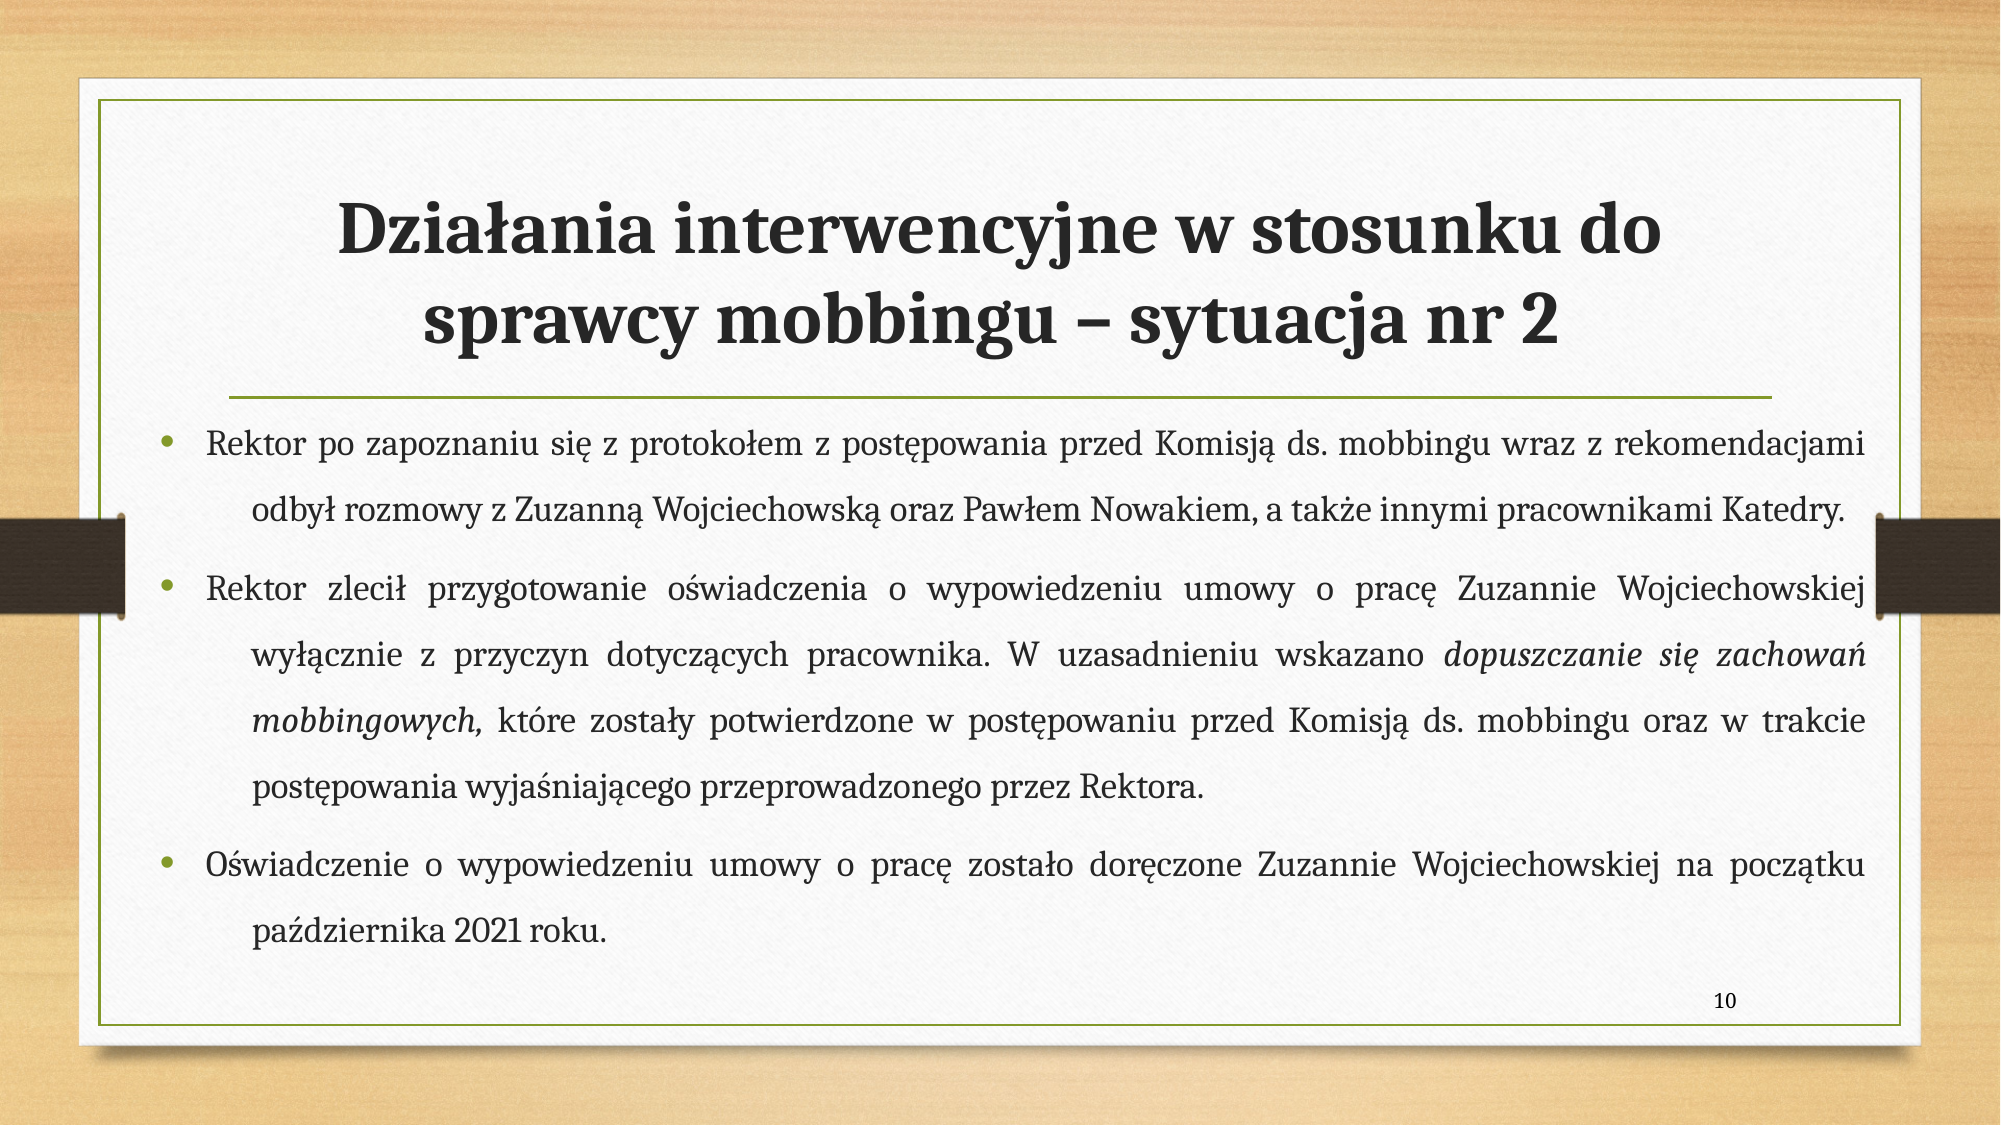

# Działania interwencyjne w stosunku do sprawcy mobbingu – sytuacja nr 2
Rektor po zapoznaniu się z protokołem z postępowania przed Komisją ds. mobbingu wraz z rekomendacjami odbył rozmowy z Zuzanną Wojciechowską oraz Pawłem Nowakiem, a także innymi pracownikami Katedry.
Rektor zlecił przygotowanie oświadczenia o wypowiedzeniu umowy o pracę Zuzannie Wojciechowskiej wyłącznie z przyczyn dotyczących pracownika. W uzasadnieniu wskazano dopuszczanie się zachowań mobbingowych, które zostały potwierdzone w postępowaniu przed Komisją ds. mobbingu oraz w trakcie postępowania wyjaśniającego przeprowadzonego przez Rektora.
Oświadczenie o wypowiedzeniu umowy o pracę zostało doręczone Zuzannie Wojciechowskiej na początku października 2021 roku.